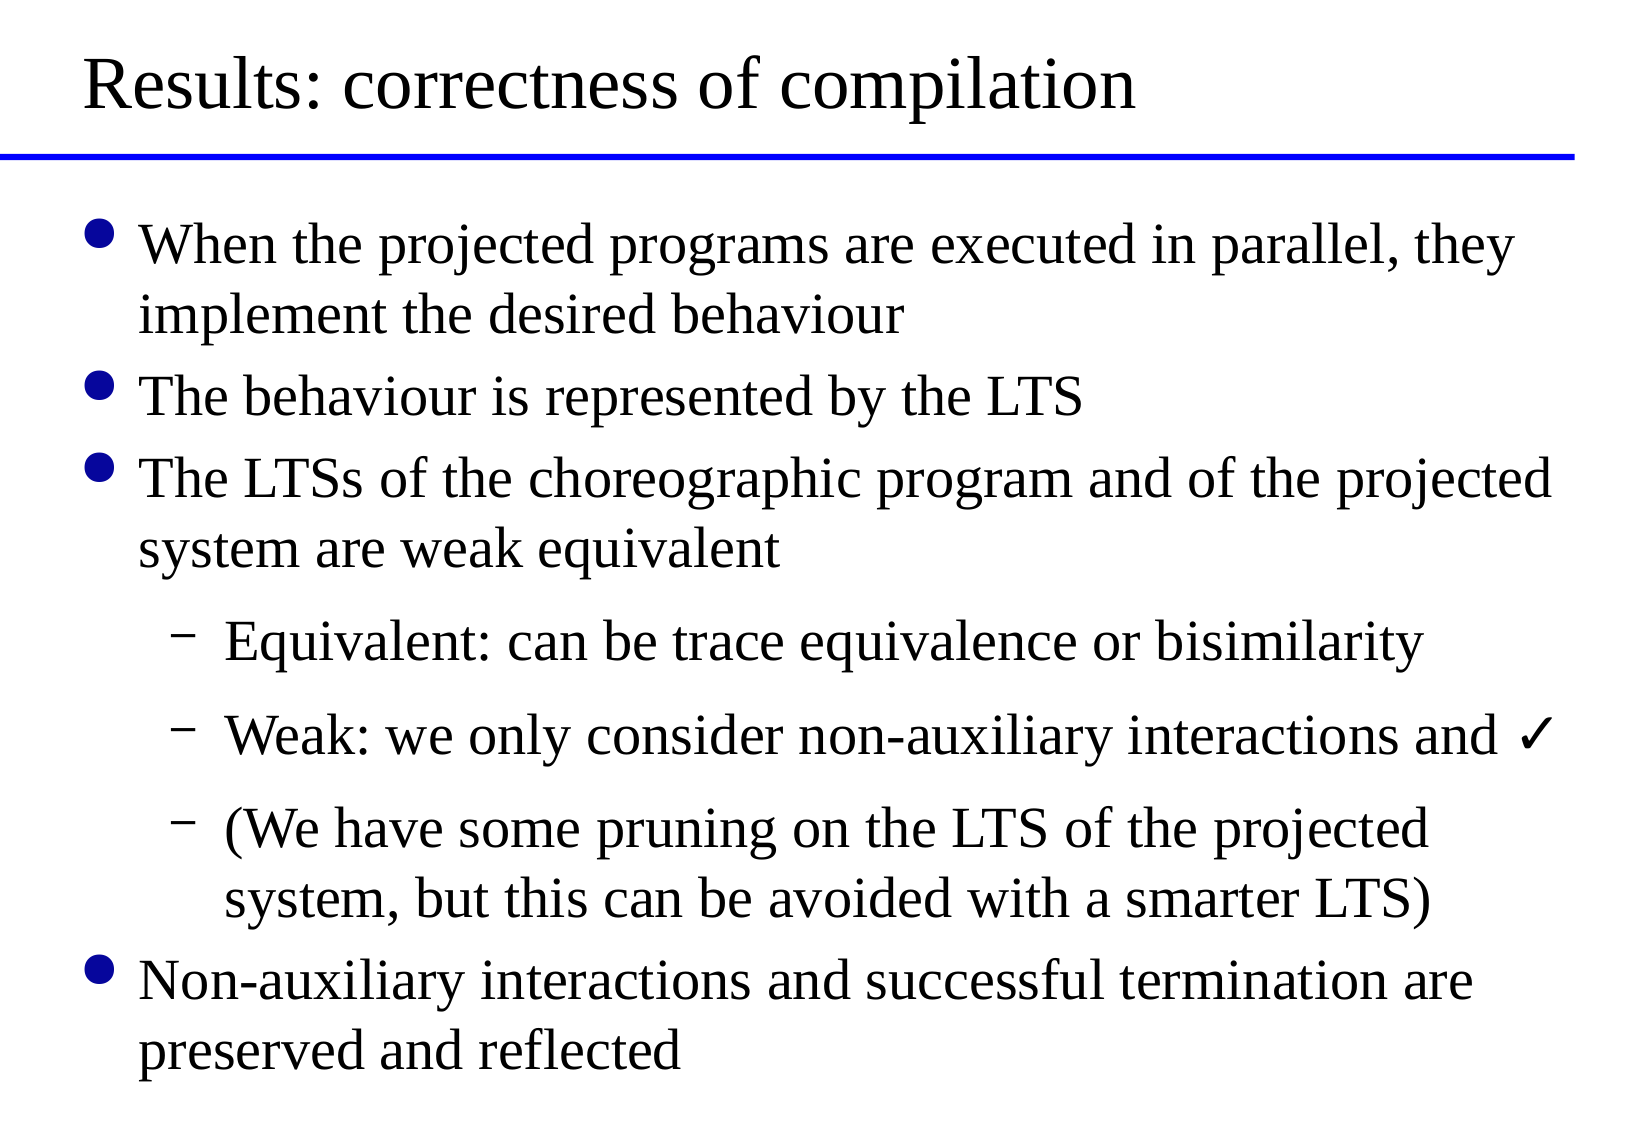

# Results: correctness of compilation
When the projected programs are executed in parallel, they implement the desired behaviour
The behaviour is represented by the LTS
The LTSs of the choreographic program and of the projected system are weak equivalent
Equivalent: can be trace equivalence or bisimilarity
Weak: we only consider non-auxiliary interactions and ✓
(We have some pruning on the LTS of the projected system, but this can be avoided with a smarter LTS)
Non-auxiliary interactions and successful termination are preserved and reflected